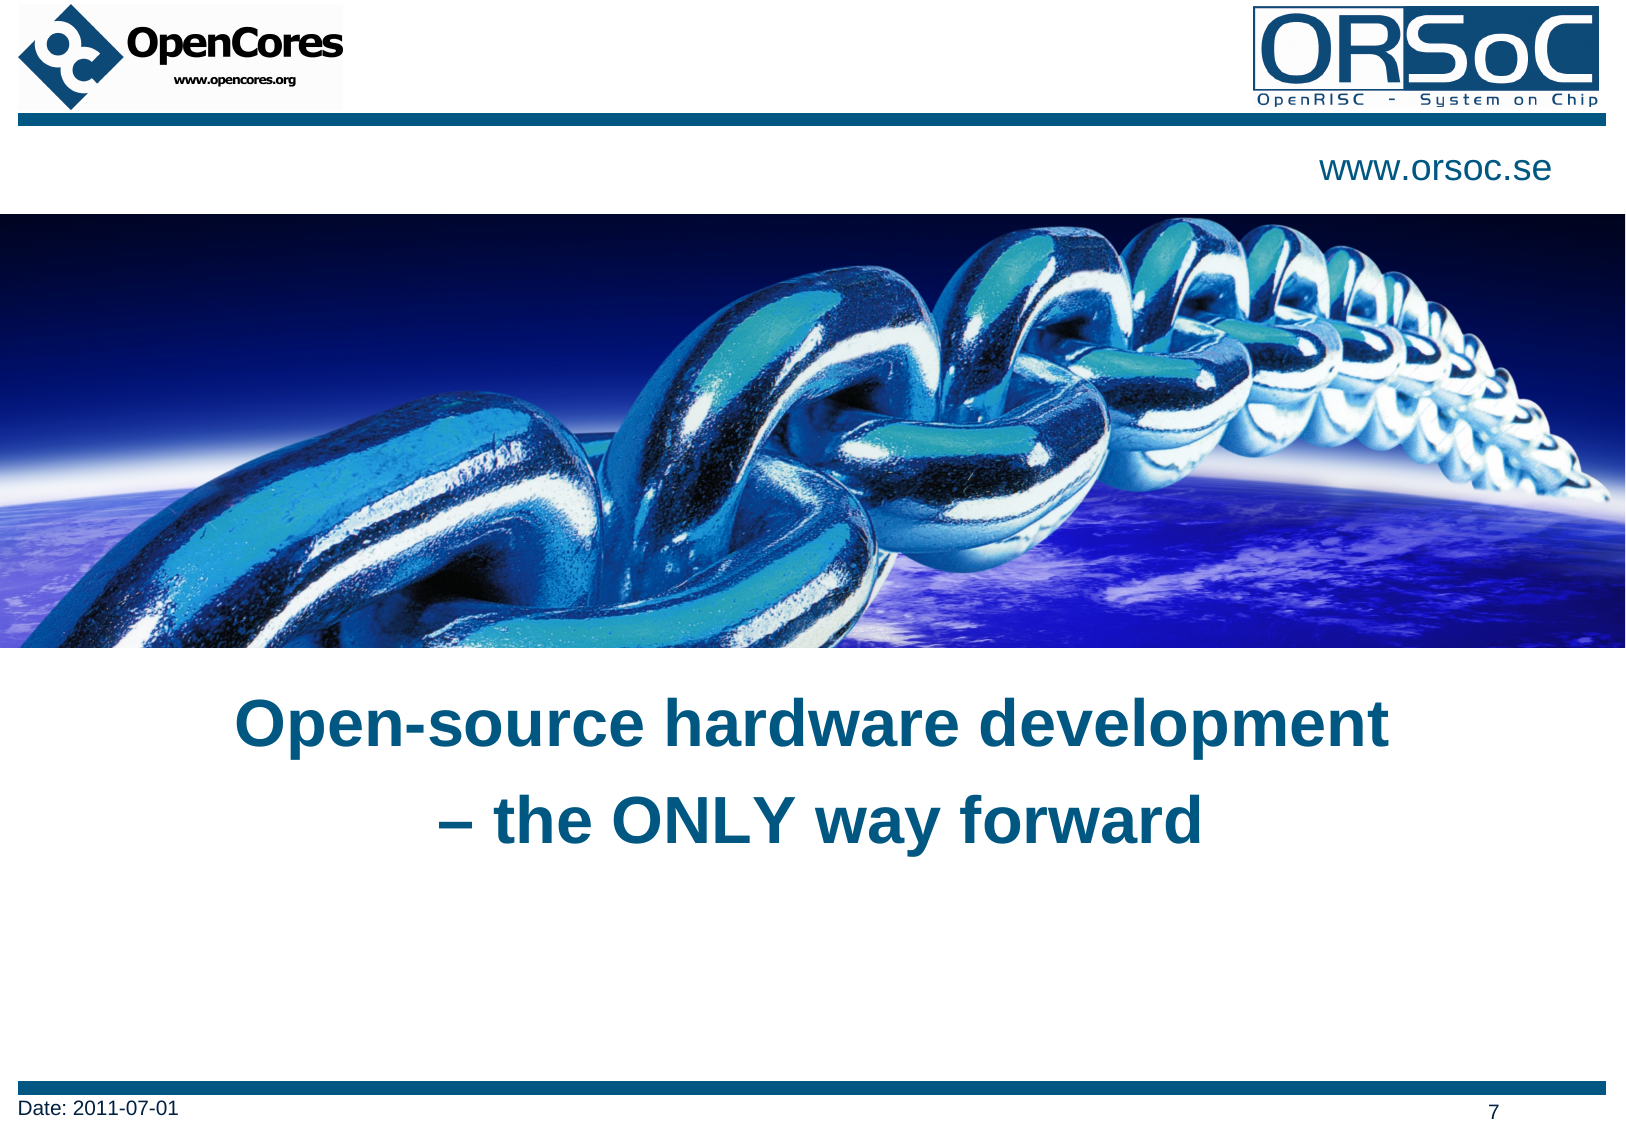

www.orsoc.se
Open-source hardware development
 – the ONLY way forward